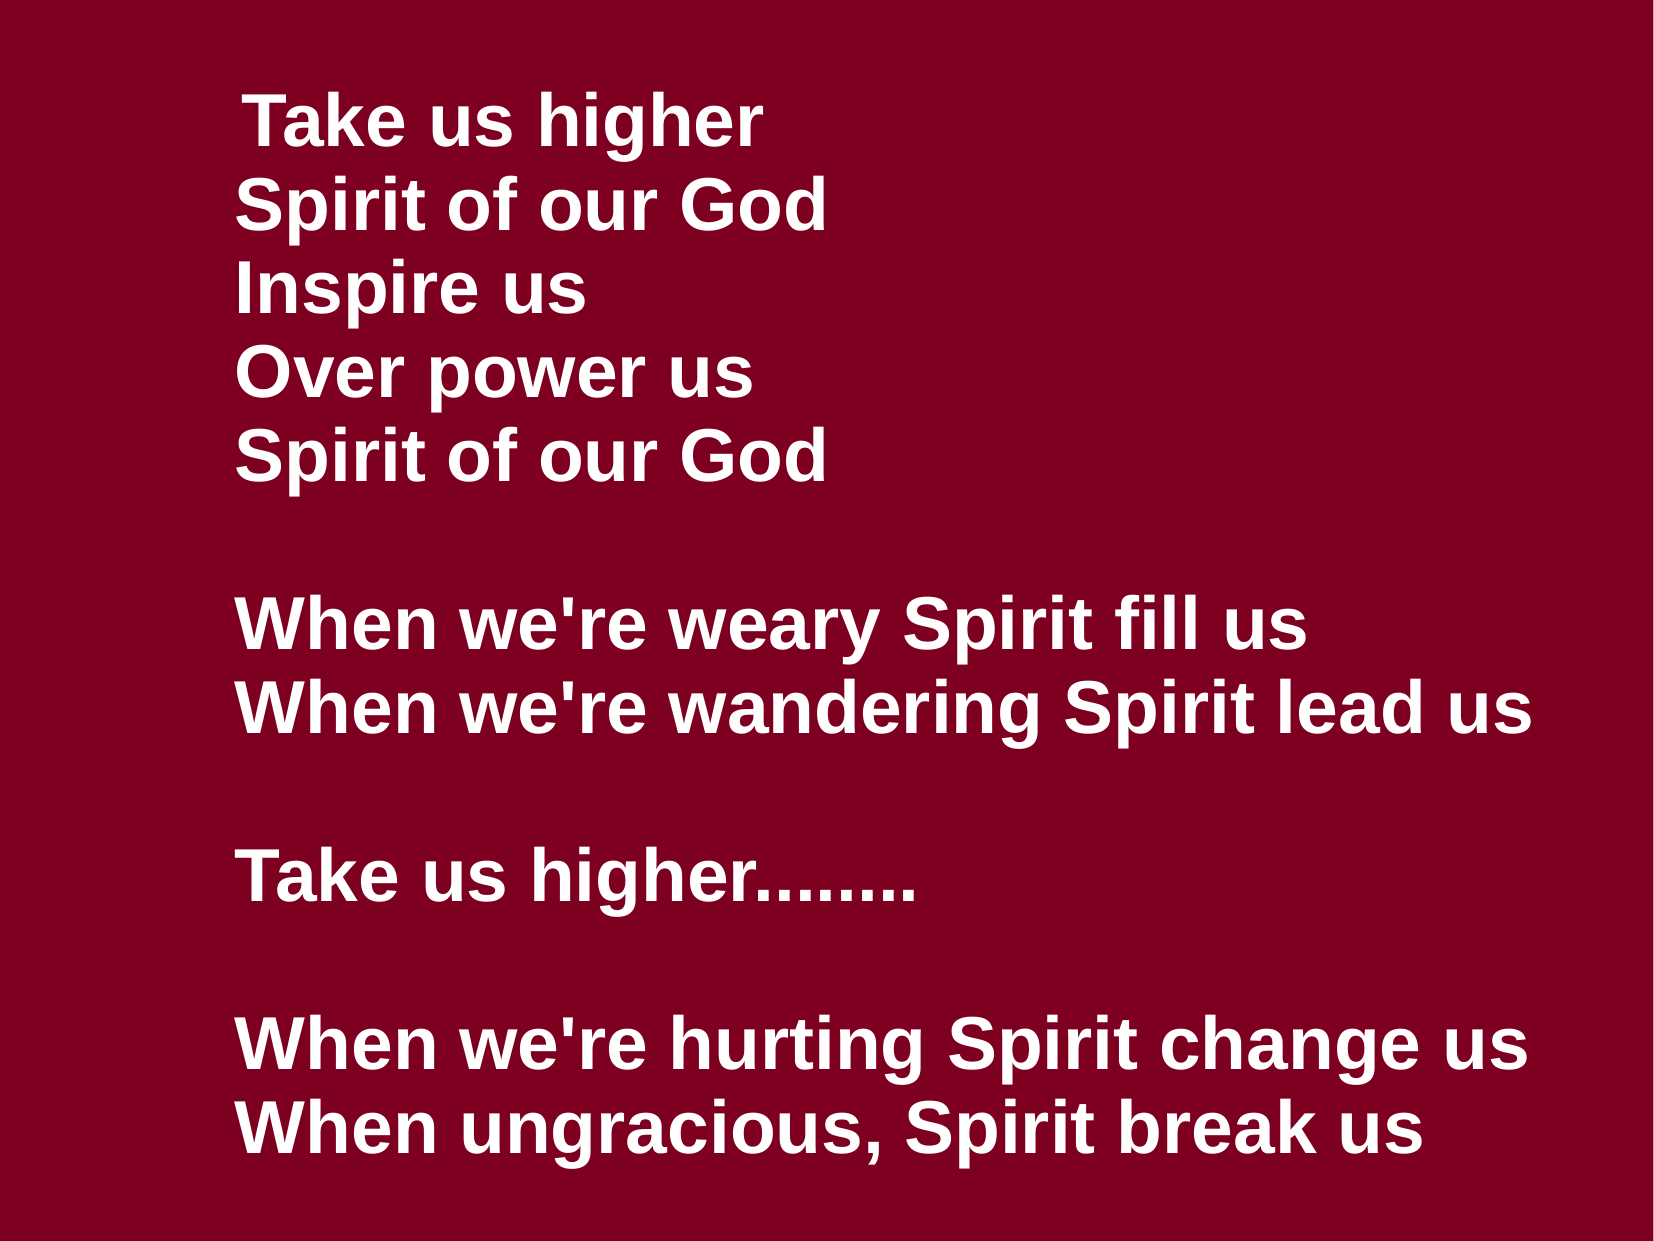

Take us higher
			Spirit of our God
			Inspire us
			Over power us
			Spirit of our God
			When we're weary Spirit fill us
			When we're wandering Spirit lead us
			Take us higher........
			When we're hurting Spirit change us
			When ungracious, Spirit break us
			Take us higher........
#